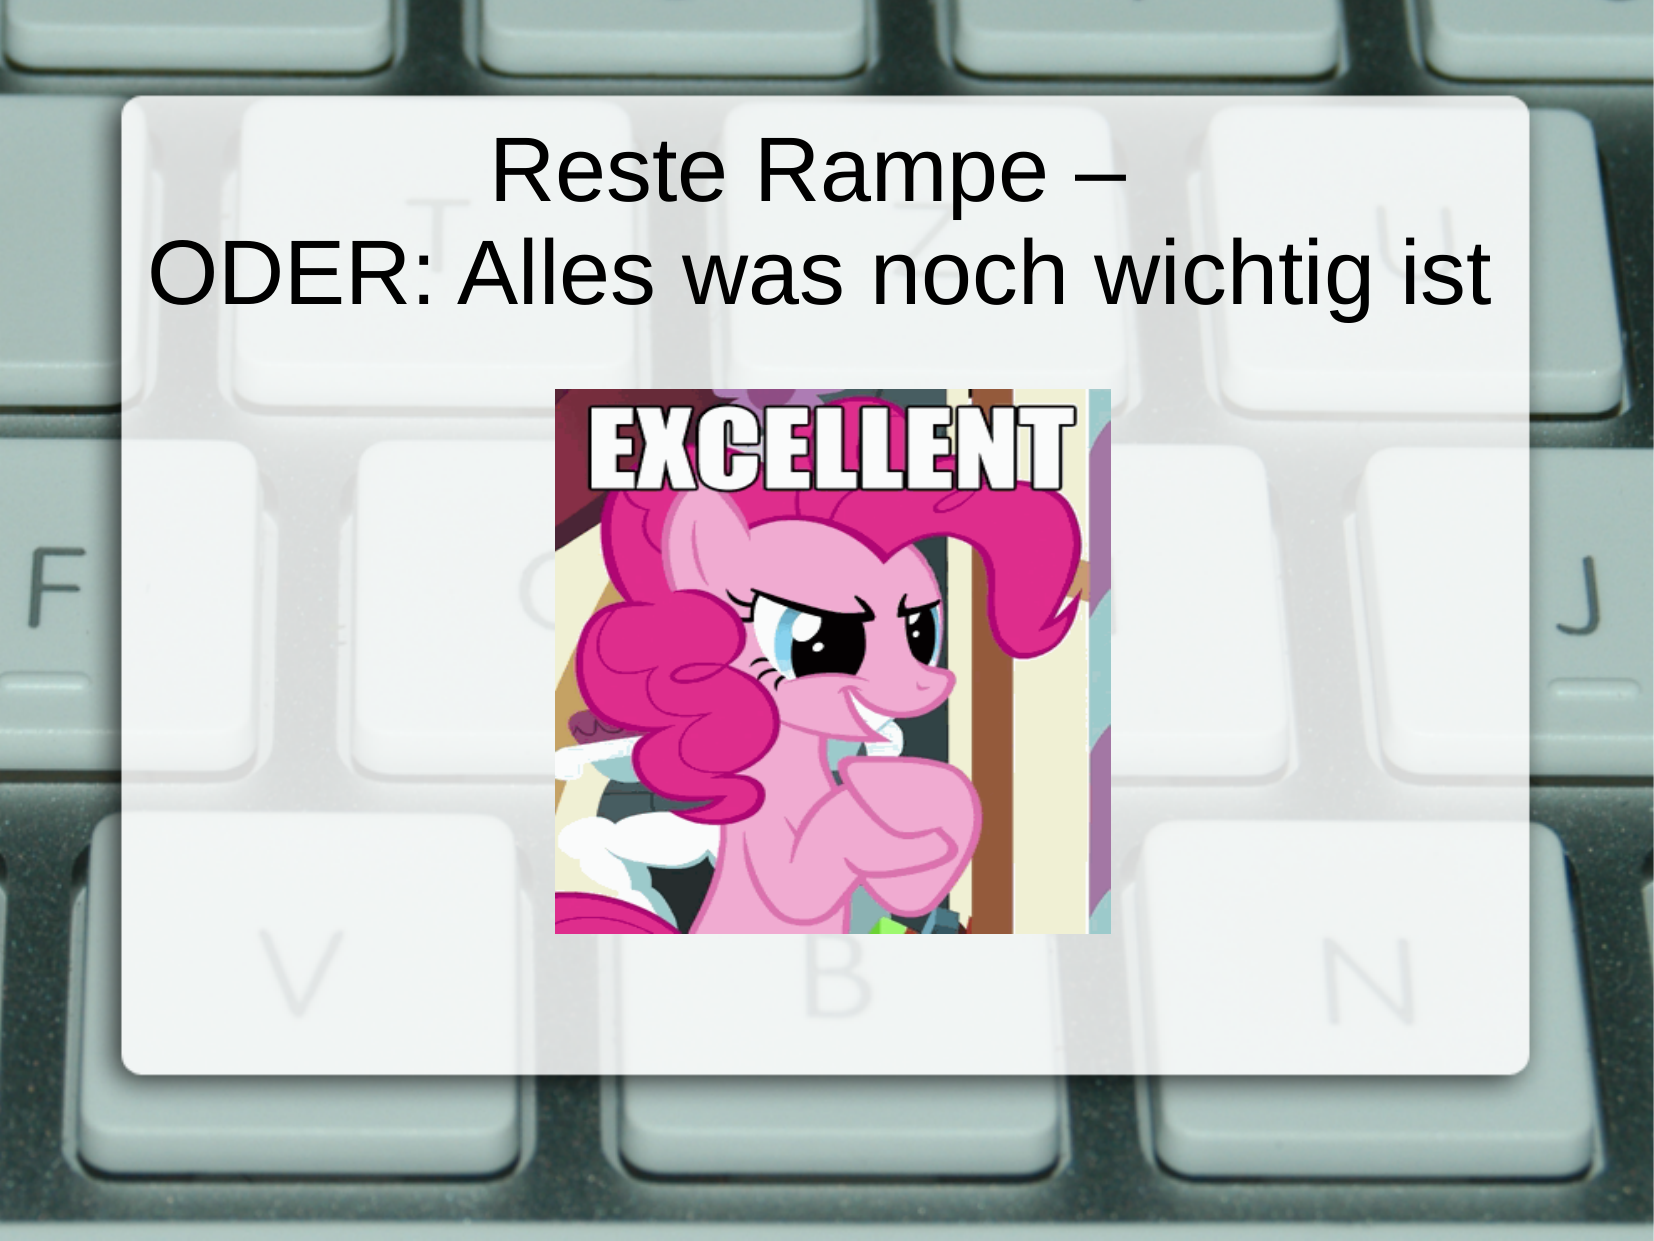

# Reste Rampe – ODER: Alles was noch wichtig ist